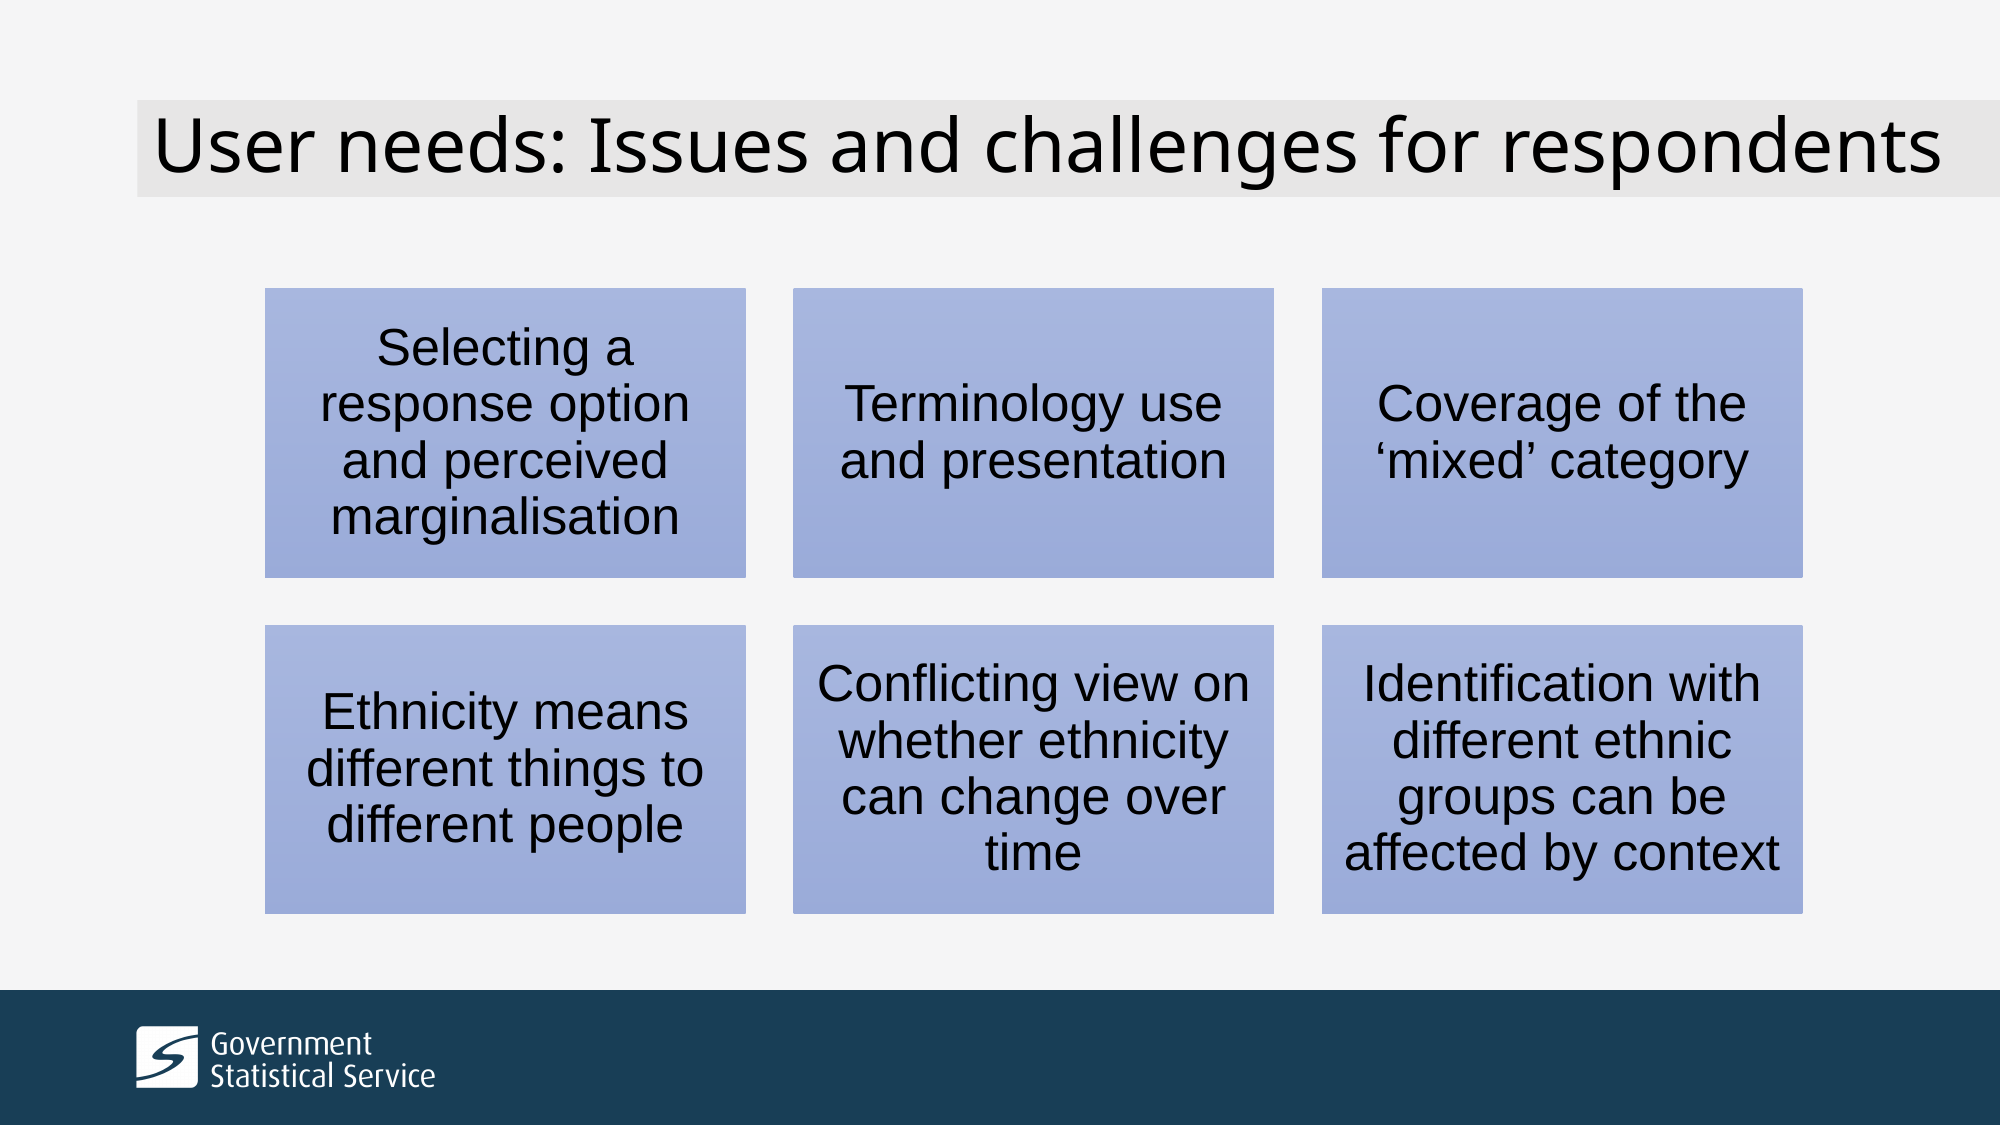

# User needs: Issues and challenges for respondents
Selecting a response option and perceived marginalisation
Terminology use and presentation
Coverage of the ‘mixed’ category
Ethnicity means different things to different people
Conflicting view on whether ethnicity can change over time
Identification with different ethnic groups can be affected by context